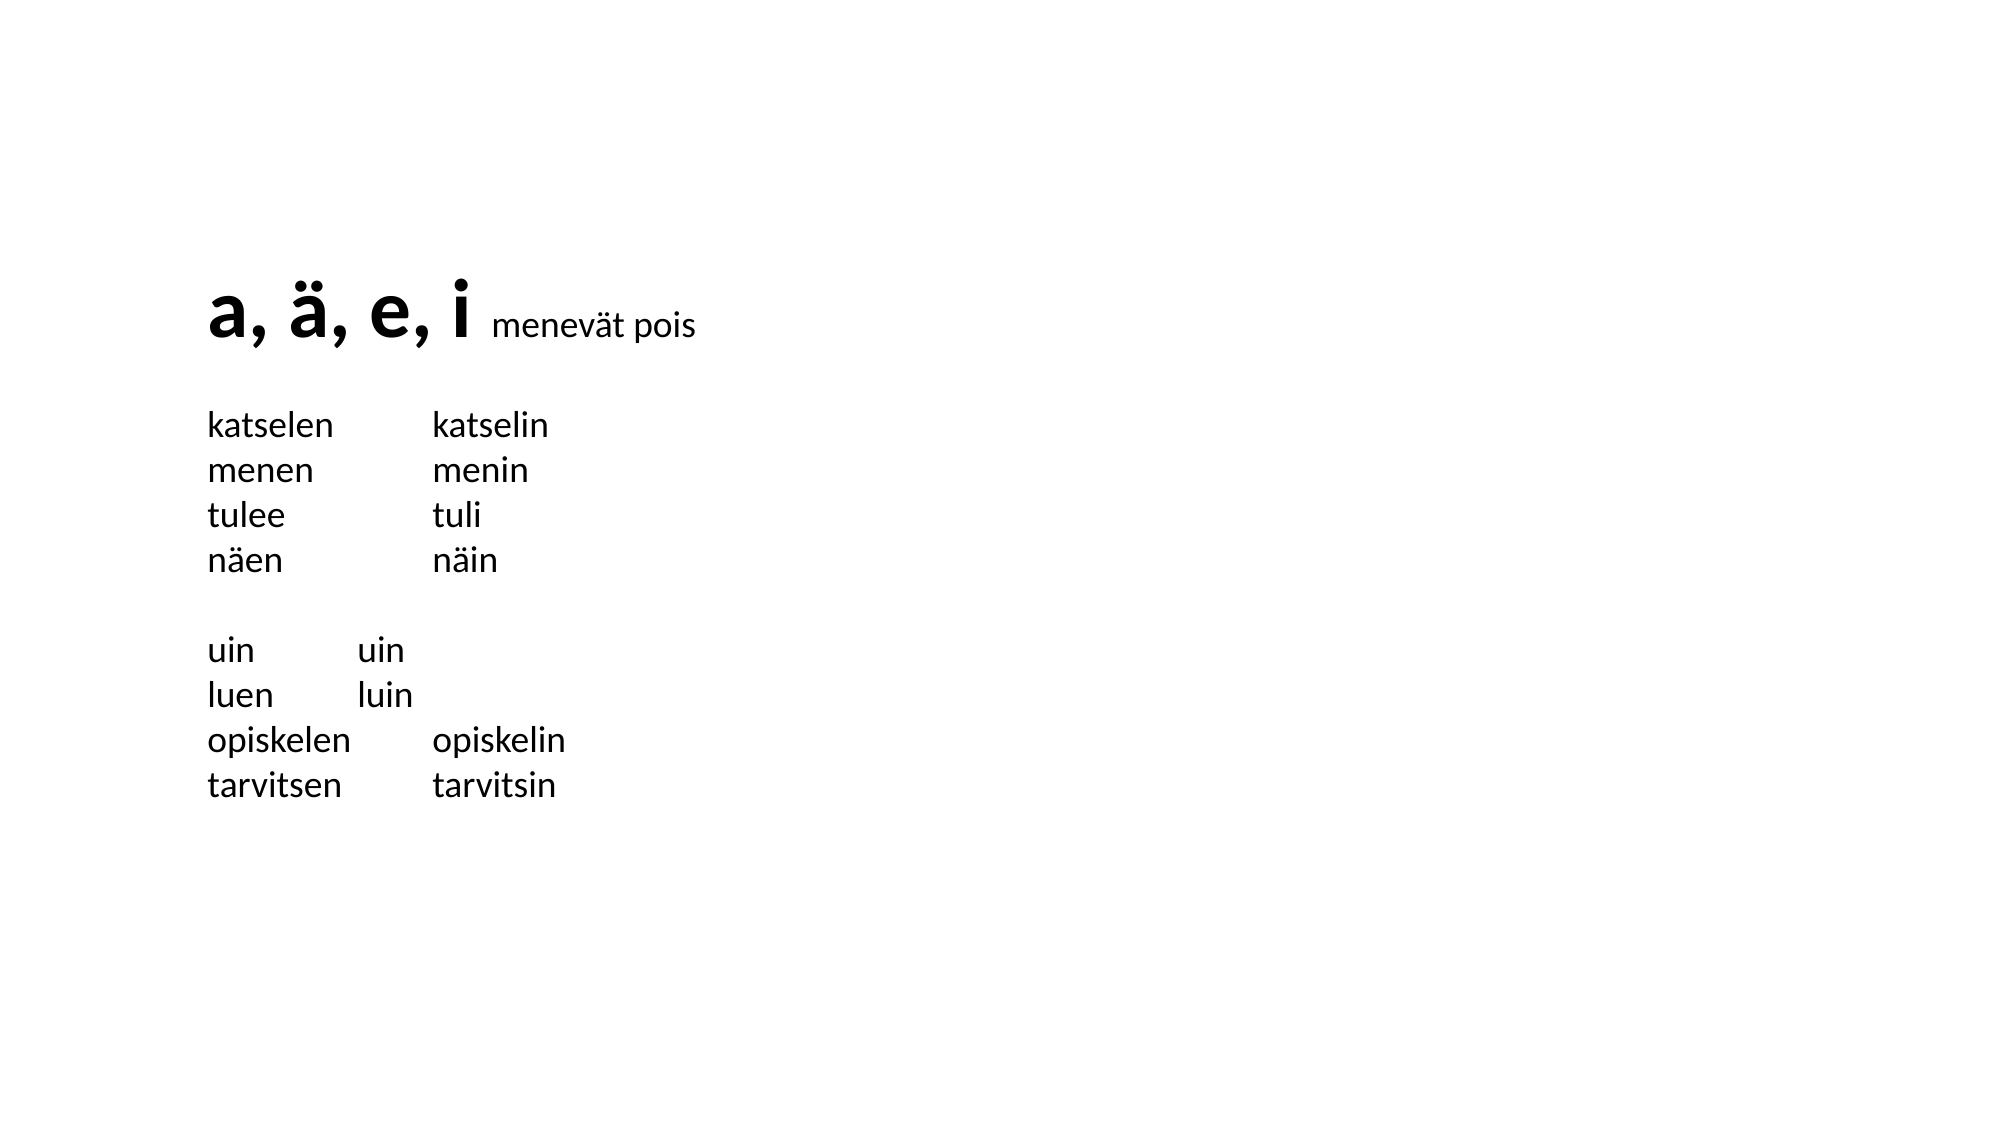

a, ä, e, i menevät pois
katselen		katselin
menen		menin
tulee		tuli
näen		näin
uin		uin
luen		luin
opiskelen		opiskelin
tarvitsen		tarvitsin